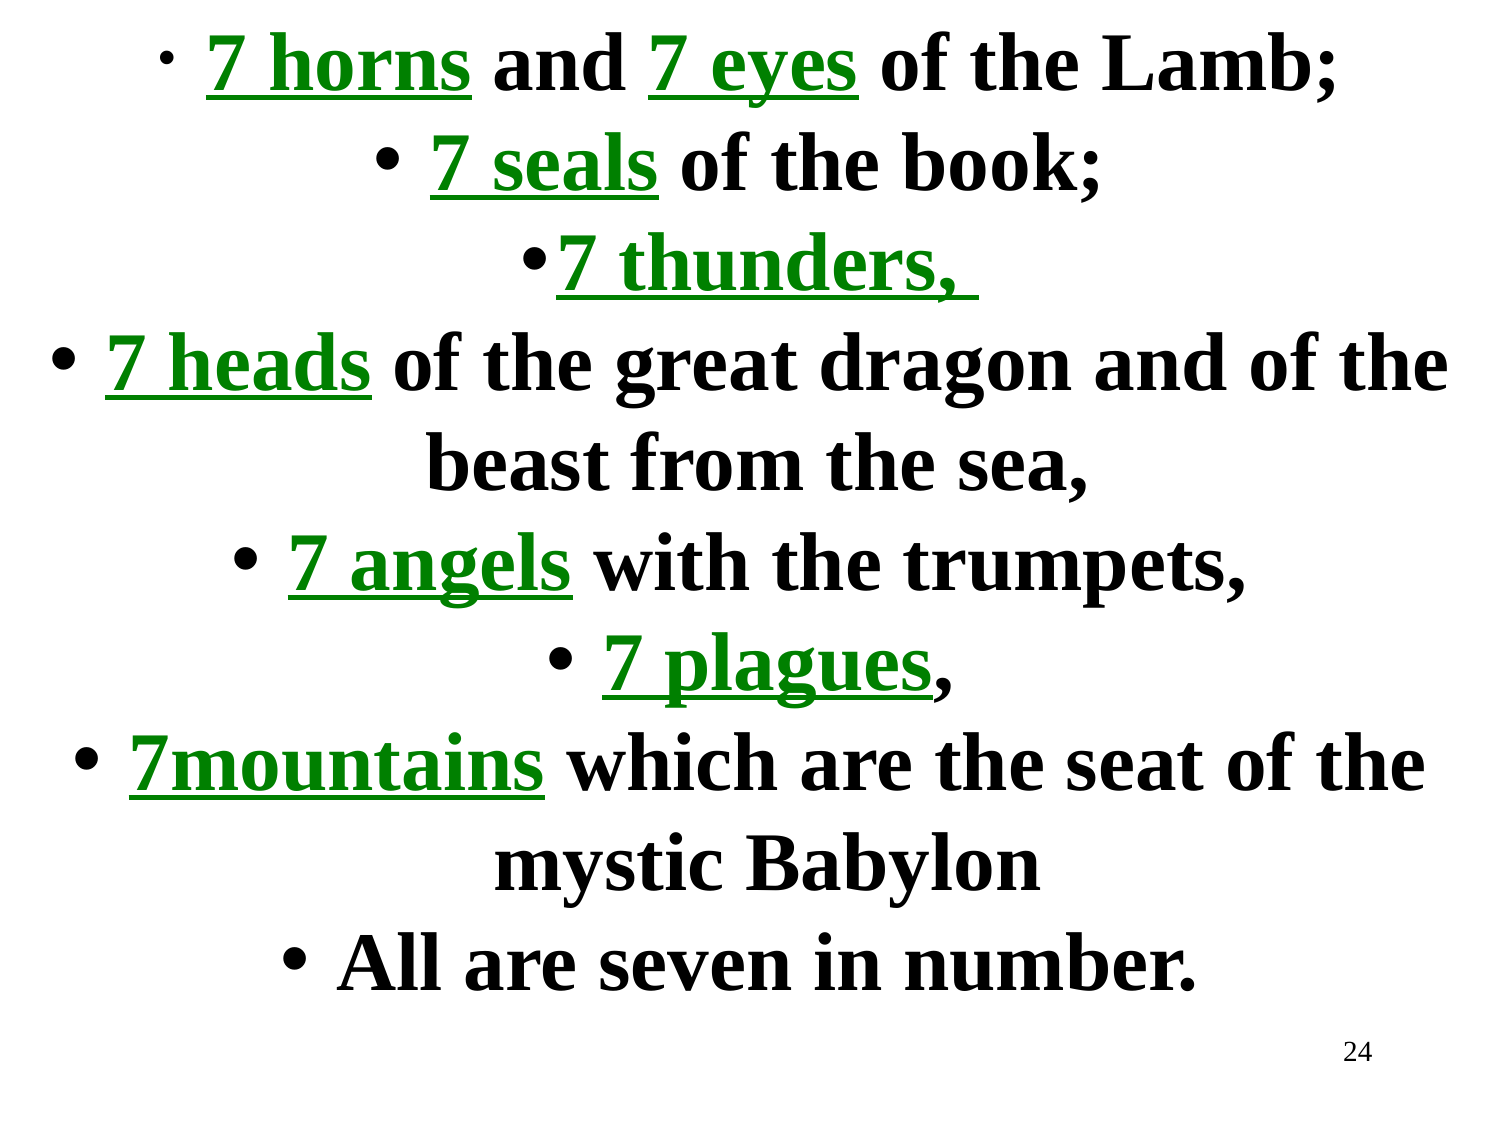

7 horns and 7 eyes of the Lamb;
 7 seals of the book;
7 thunders,
 7 heads of the great dragon and of the beast from the sea,
 7 angels with the trumpets,
 7 plagues,
 7mountains which are the seat of the mystic Babylon
 All are seven in number.